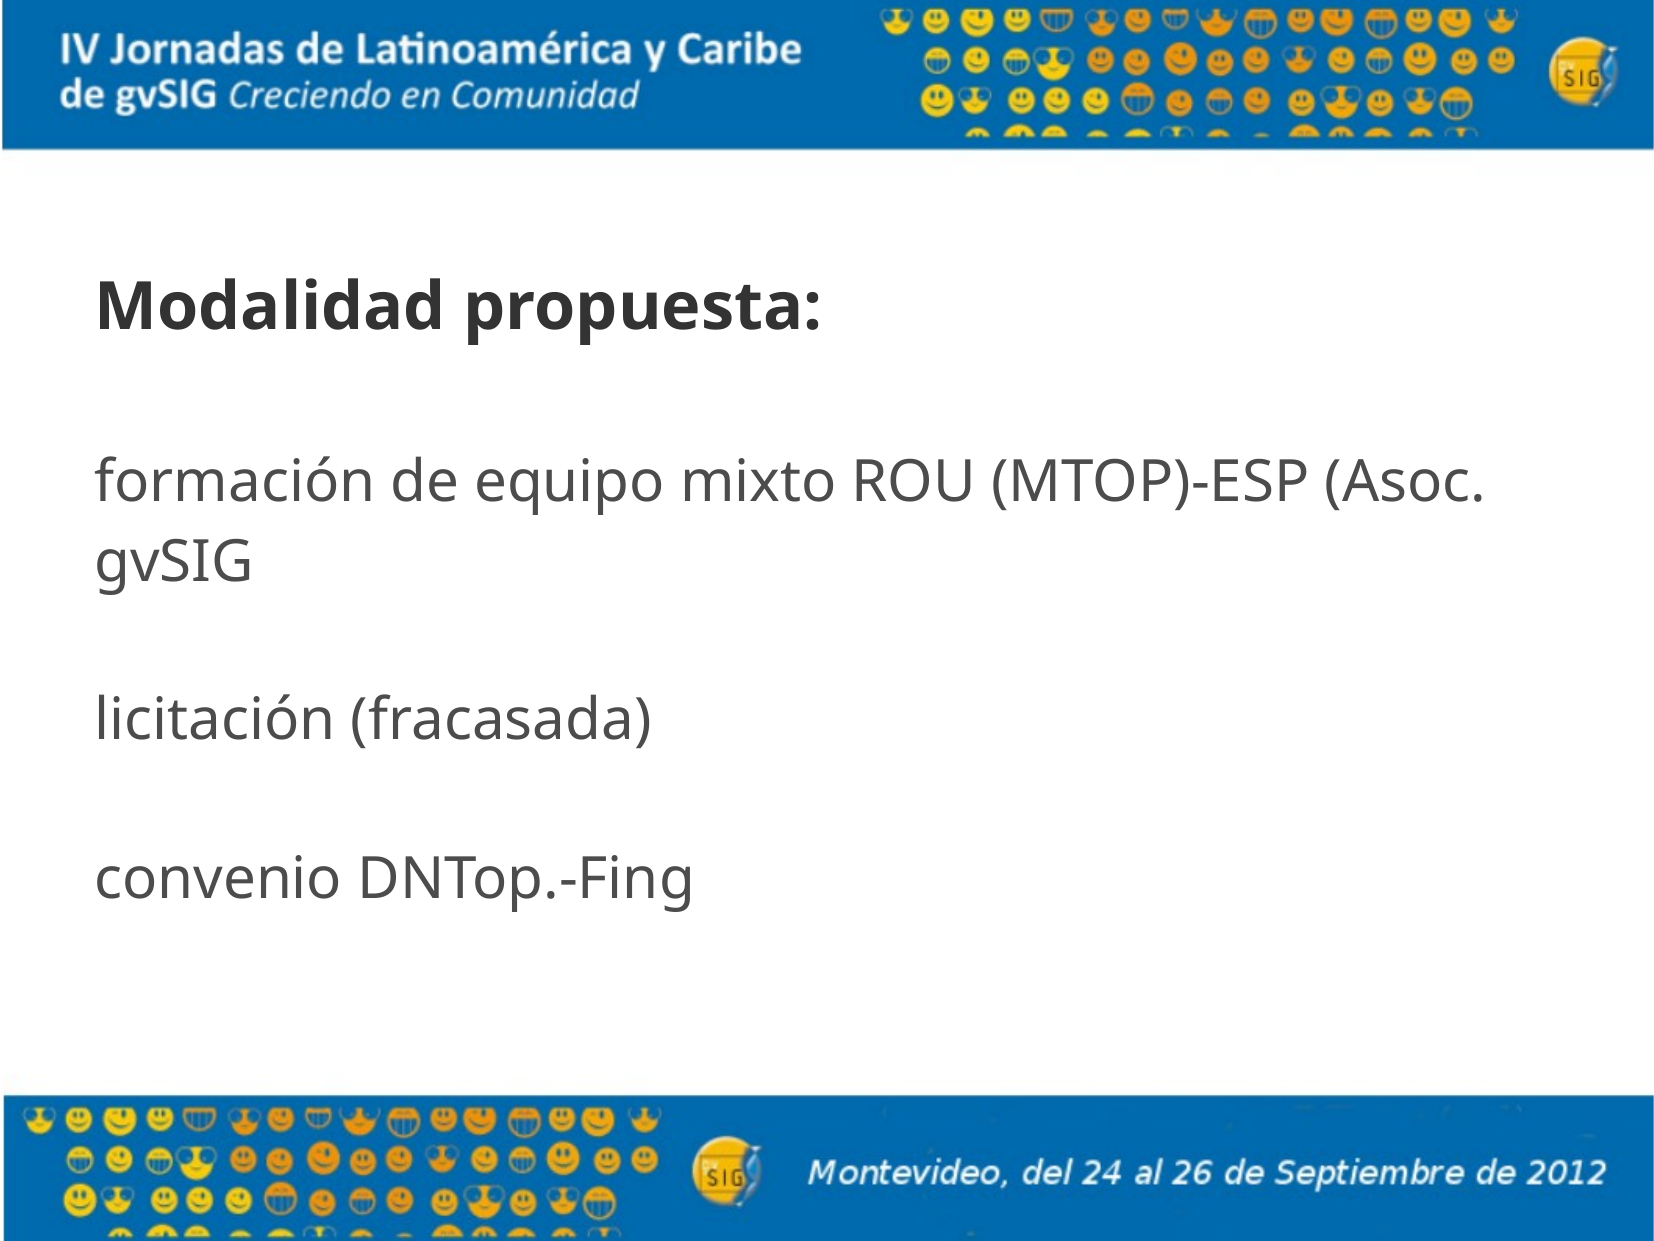

# Modalidad propuesta: formación de equipo mixto ROU (MTOP)-ESP (Asoc. gvSIG licitación (fracasada) convenio DNTop.-Fing